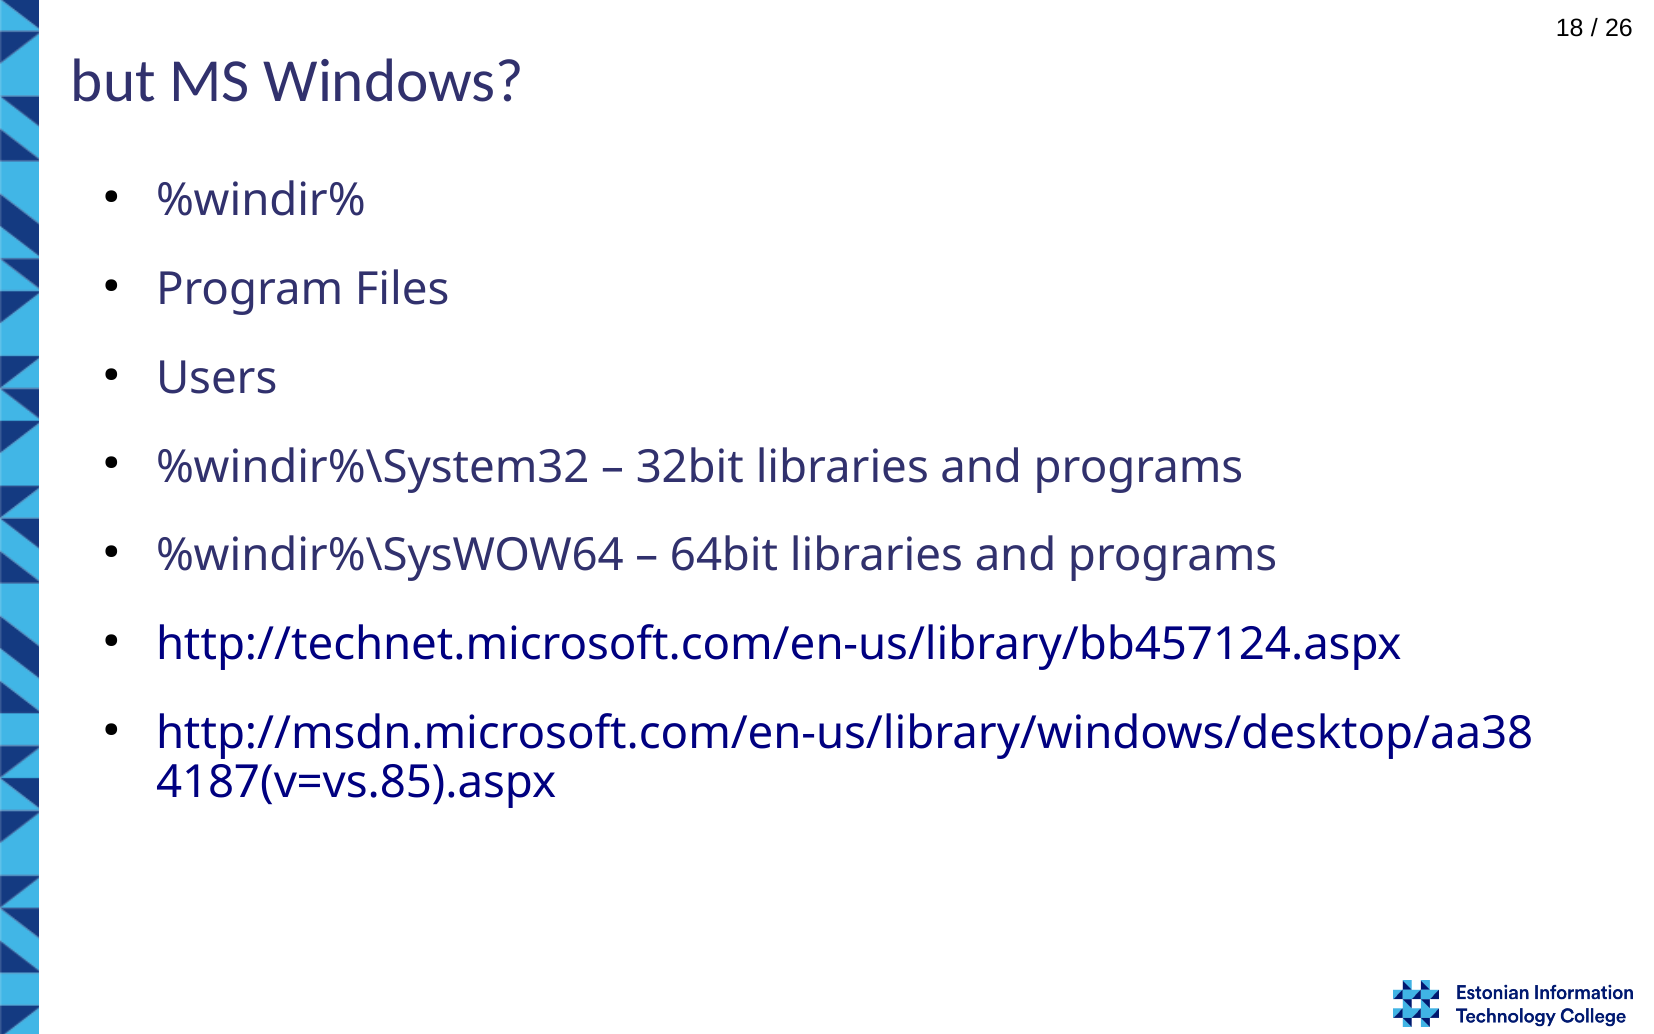

# but MS Windows?
%windir%
Program Files
Users
%windir%\System32 – 32bit libraries and programs
%windir%\SysWOW64 – 64bit libraries and programs
http://technet.microsoft.com/en-us/library/bb457124.aspx
http://msdn.microsoft.com/en-us/library/windows/desktop/aa384187(v=vs.85).aspx